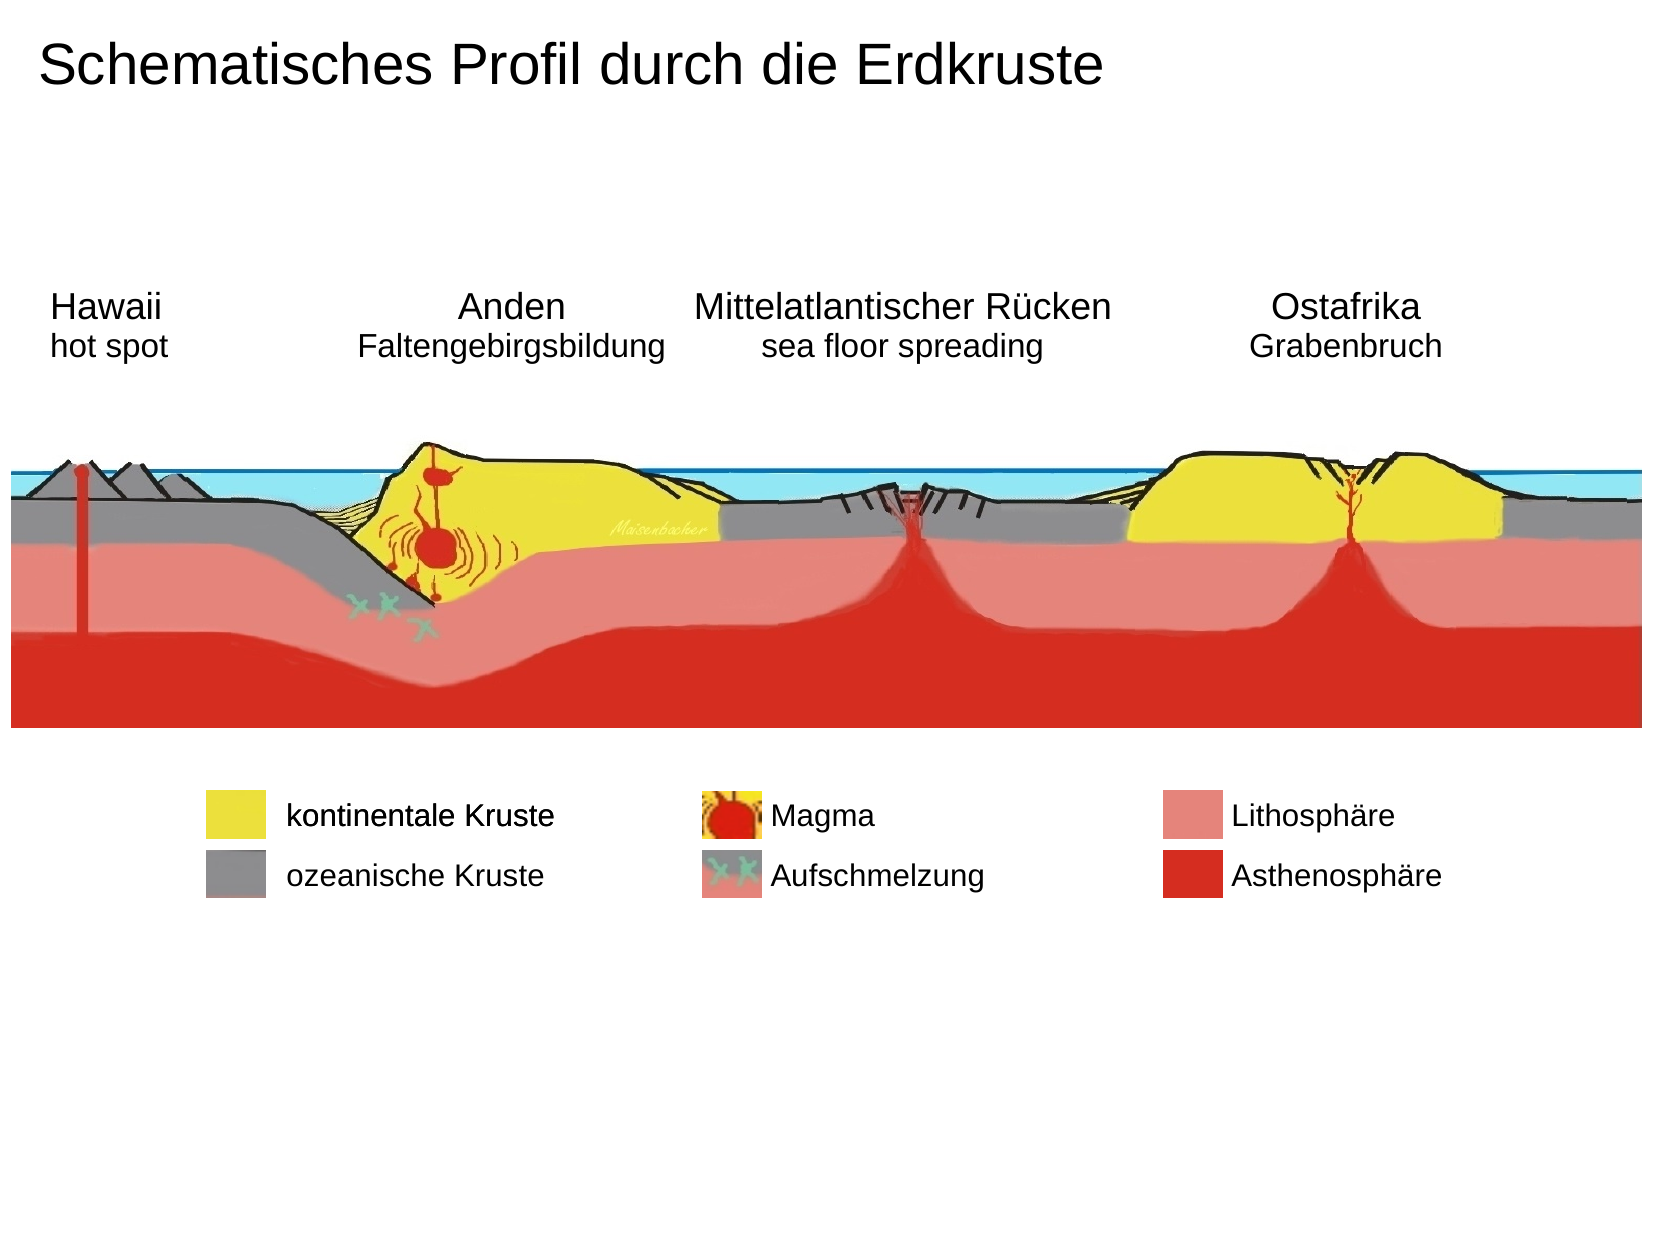

Schematisches Profil durch die Erdkruste
Hawaii
hot spot
Anden
Faltengebirgsbildung
Mittelatlantischer Rücken
sea floor spreading
Ostafrika
Grabenbruch
kontinentale Kruste
kontinentale Kruste
Magma
Lithosphäre
ozeanische Kruste
Aufschmelzung
Asthenosphäre